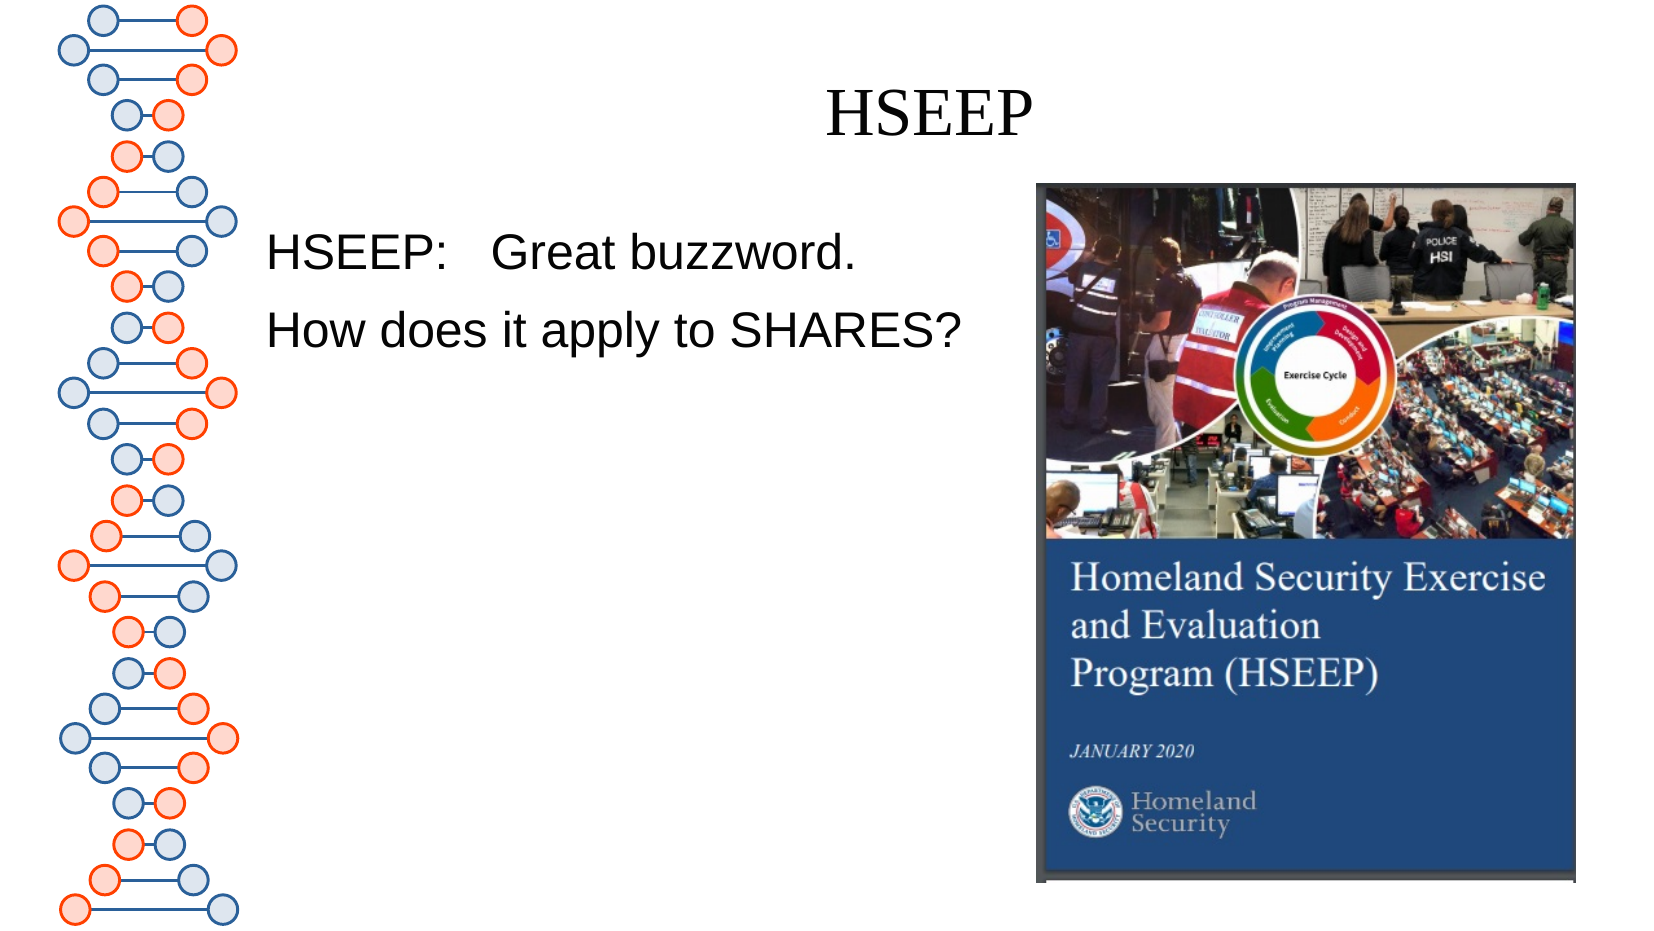

# HSEEP
HSEEP: Great buzzword.
How does it apply to SHARES?
7